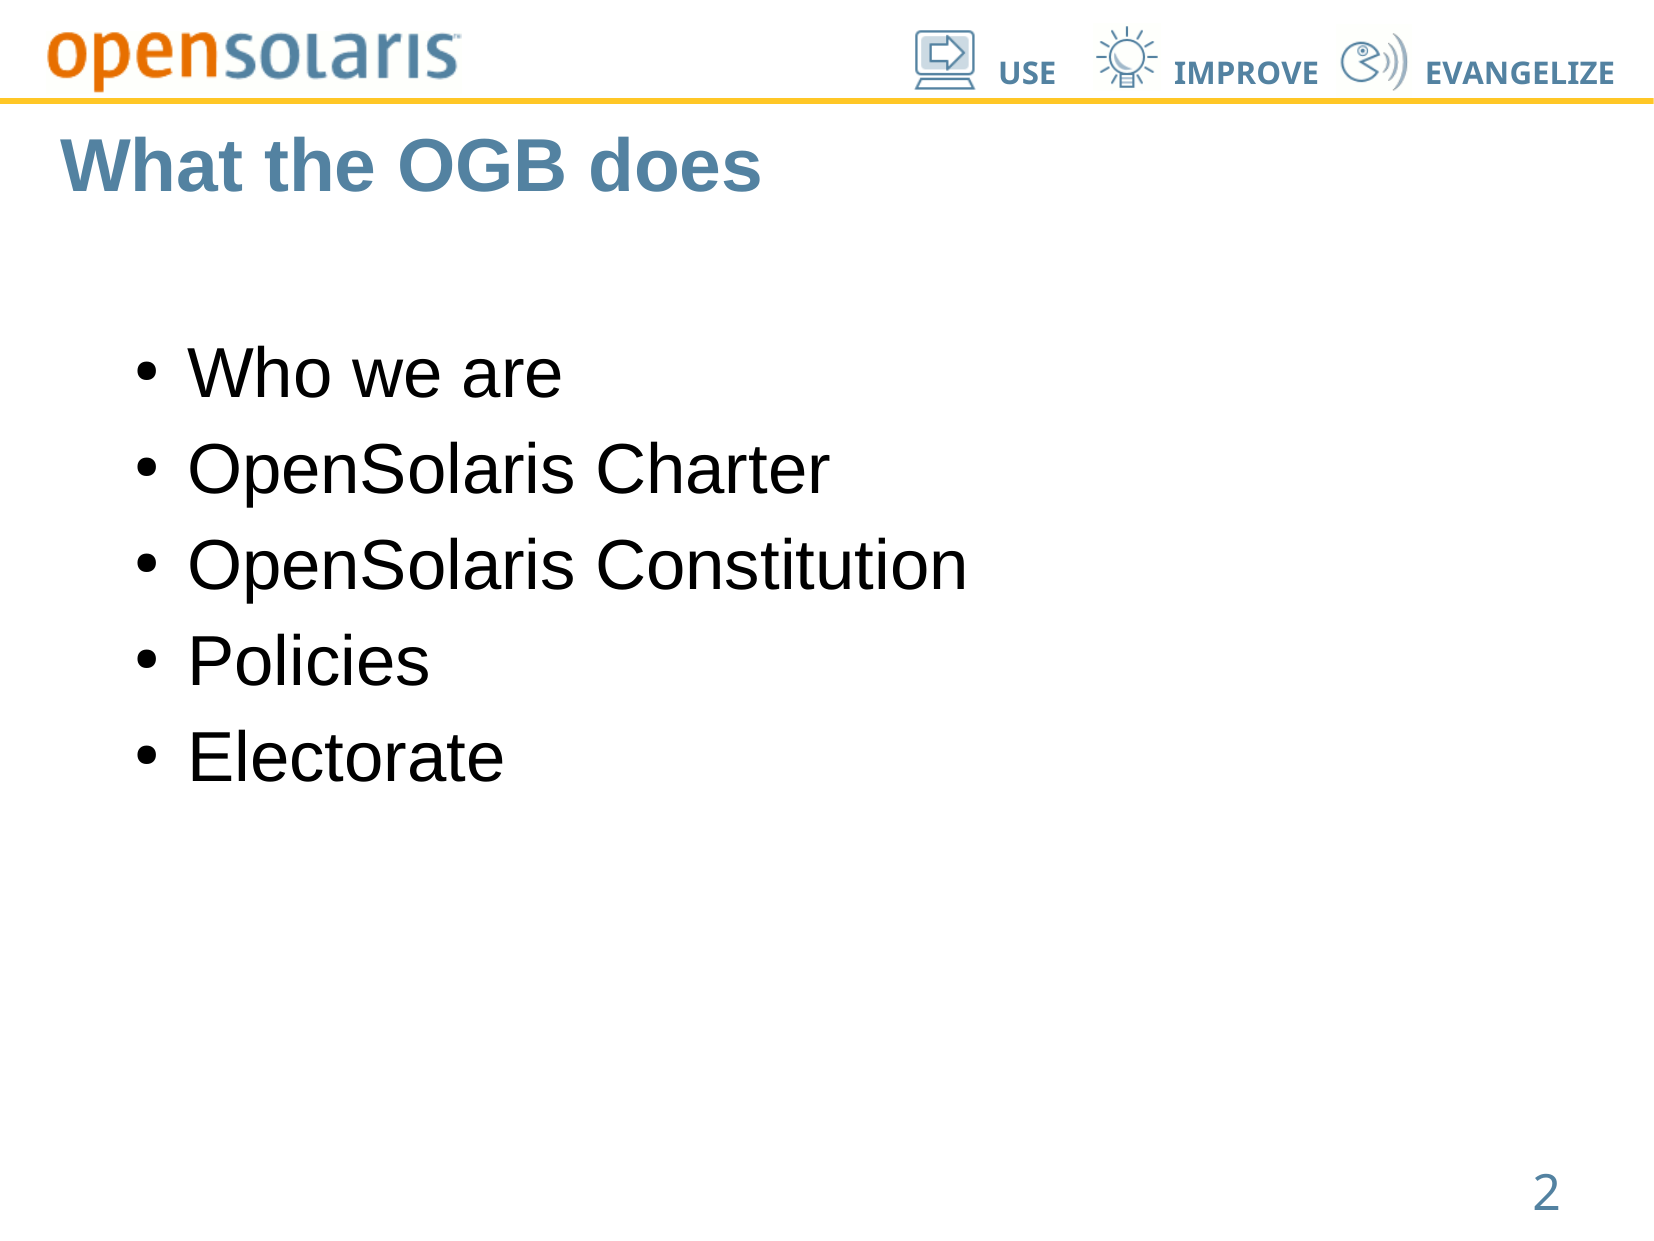

# What the OGB does
Who we are
OpenSolaris Charter
OpenSolaris Constitution
Policies
Electorate